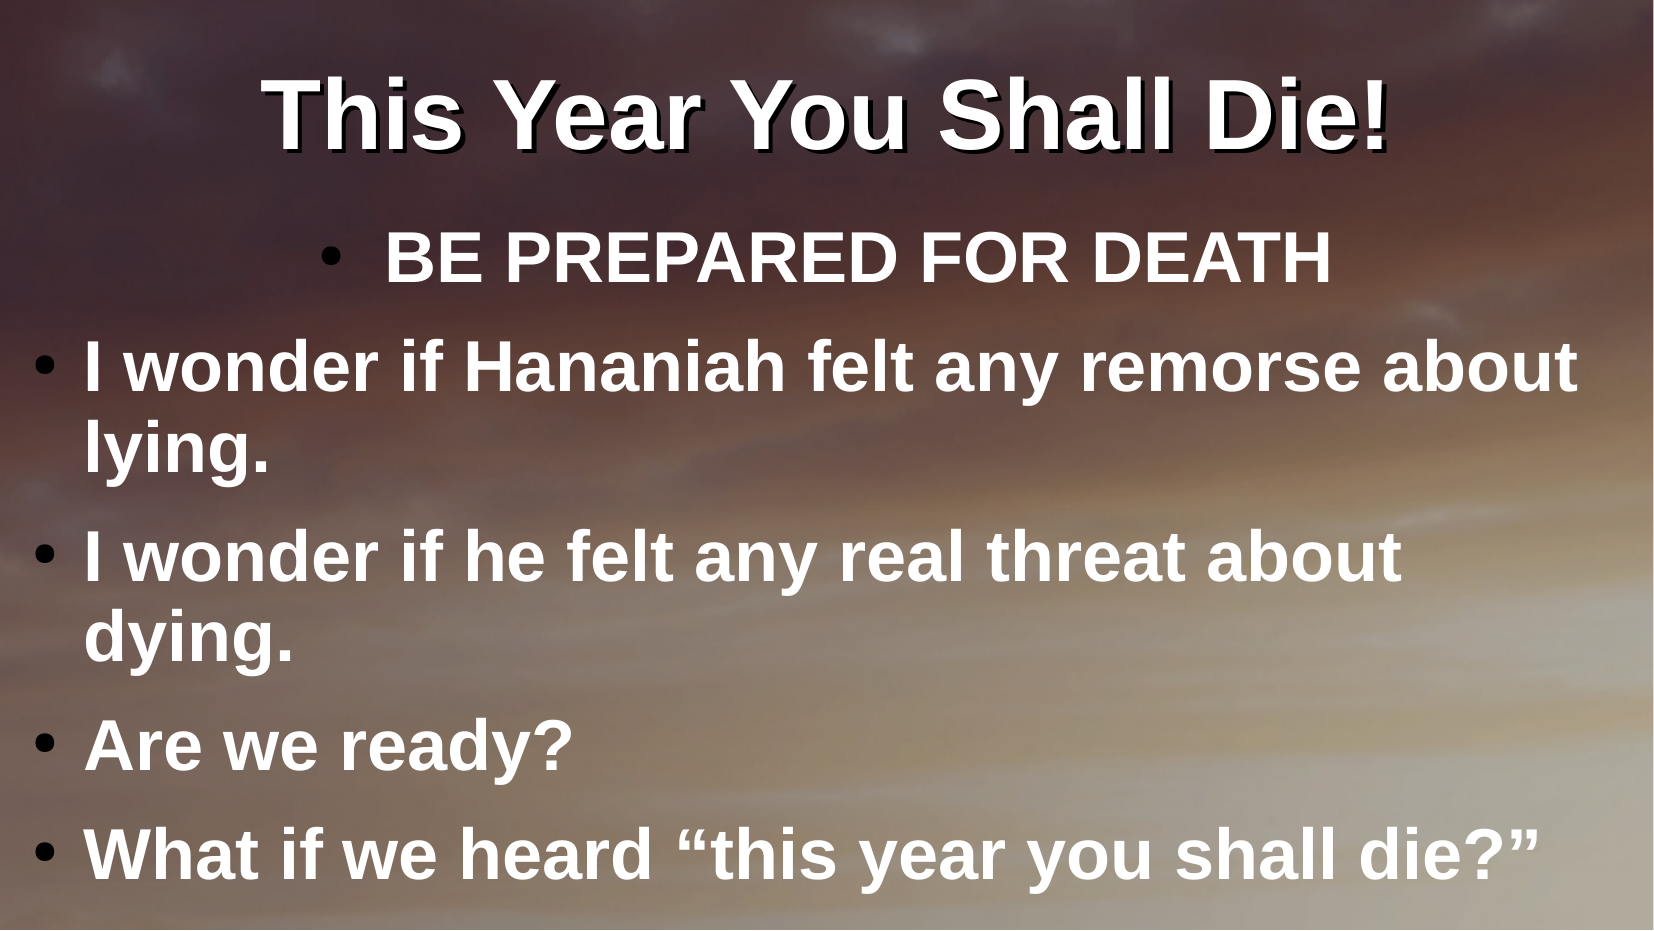

# This Year You Shall Die!
BE PREPARED FOR DEATH
I wonder if Hananiah felt any remorse about lying.
I wonder if he felt any real threat about dying.
Are we ready?
What if we heard “this year you shall die?”